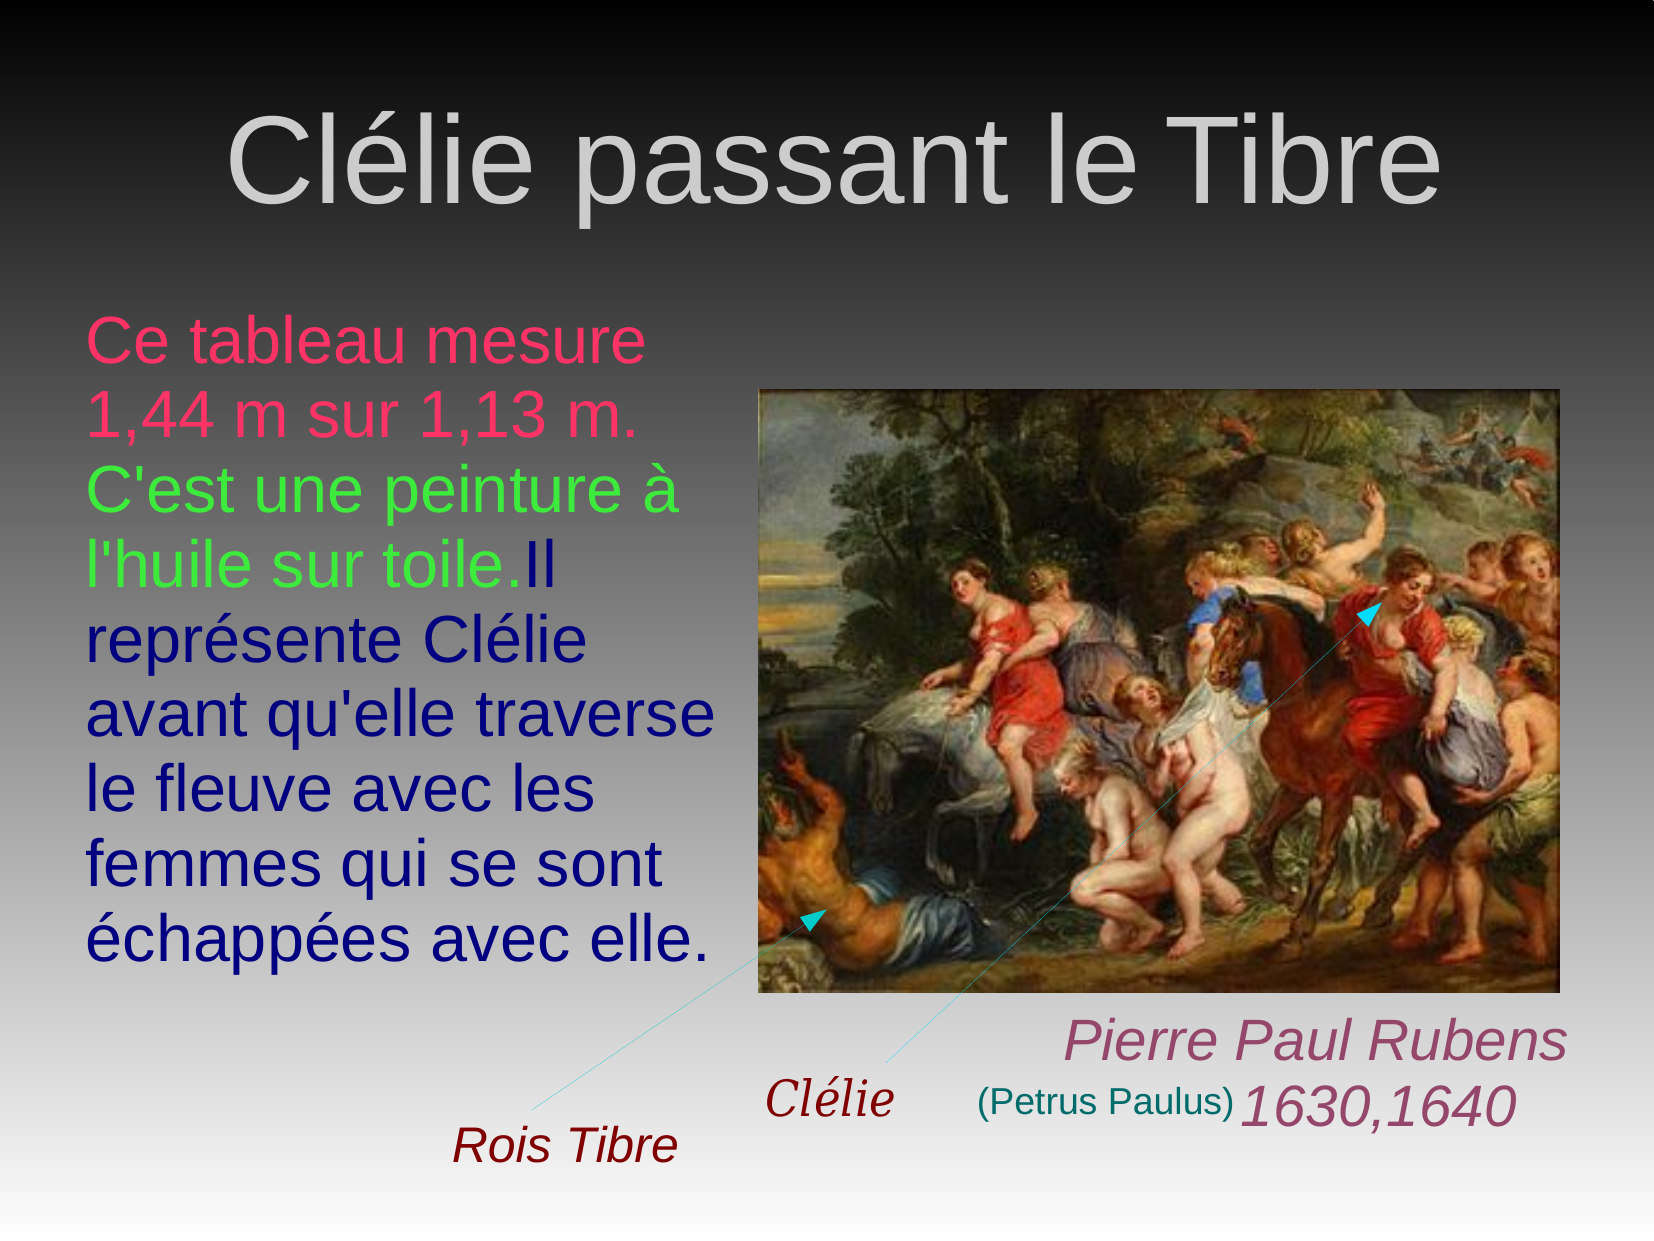

Clélie passant le Tibre
Ce tableau mesure 1,44 m sur 1,13 m. C'est une peinture à l'huile sur toile.Il représente Clélie avant qu'elle traverse le fleuve avec les femmes qui se sont échappées avec elle.
 Pierre Paul Rubens 1630,1640
 Clélie
(Petrus Paulus)
Rois Tibre